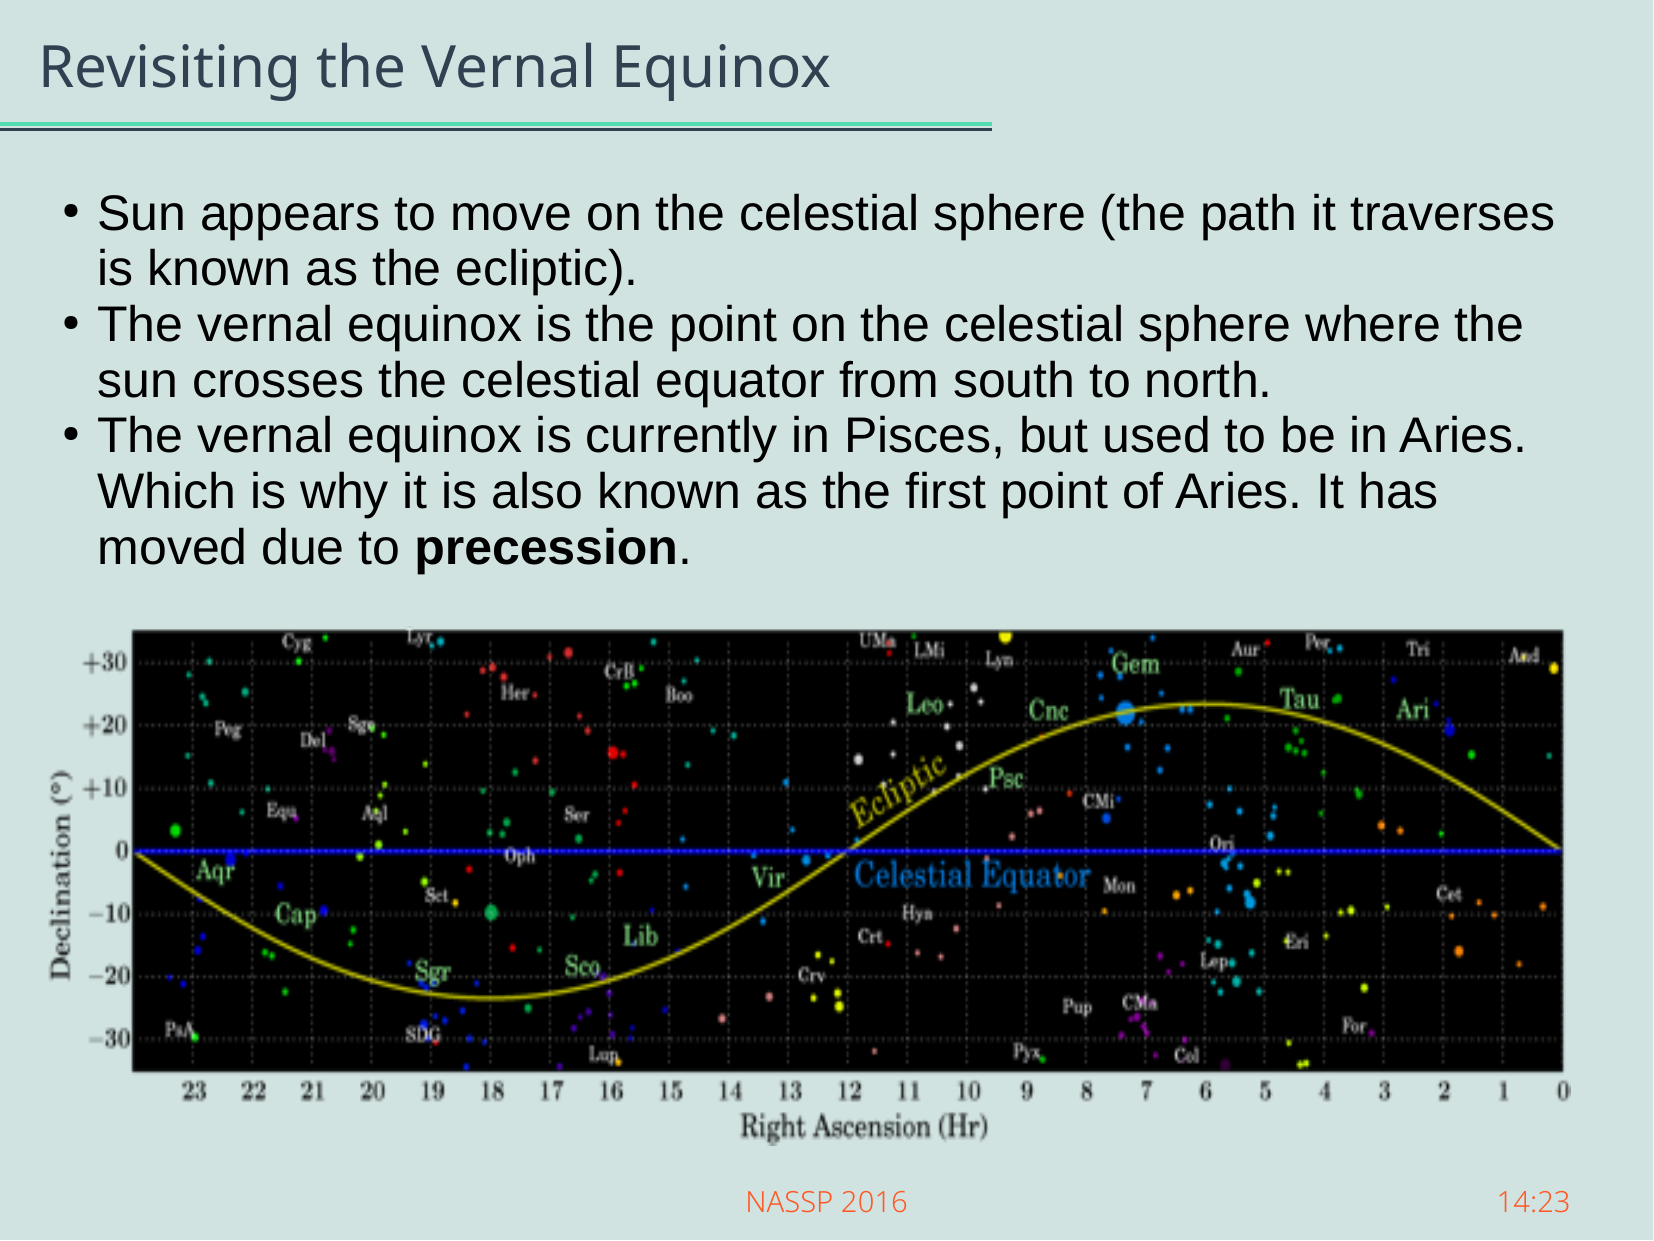

Revisiting the Vernal Equinox
Sun appears to move on the celestial sphere (the path it traverses is known as the ecliptic).
The vernal equinox is the point on the celestial sphere where the sun crosses the celestial equator from south to north.
The vernal equinox is currently in Pisces, but used to be in Aries. Which is why it is also known as the first point of Aries. It has moved due to precession.
NASSP 2016
14